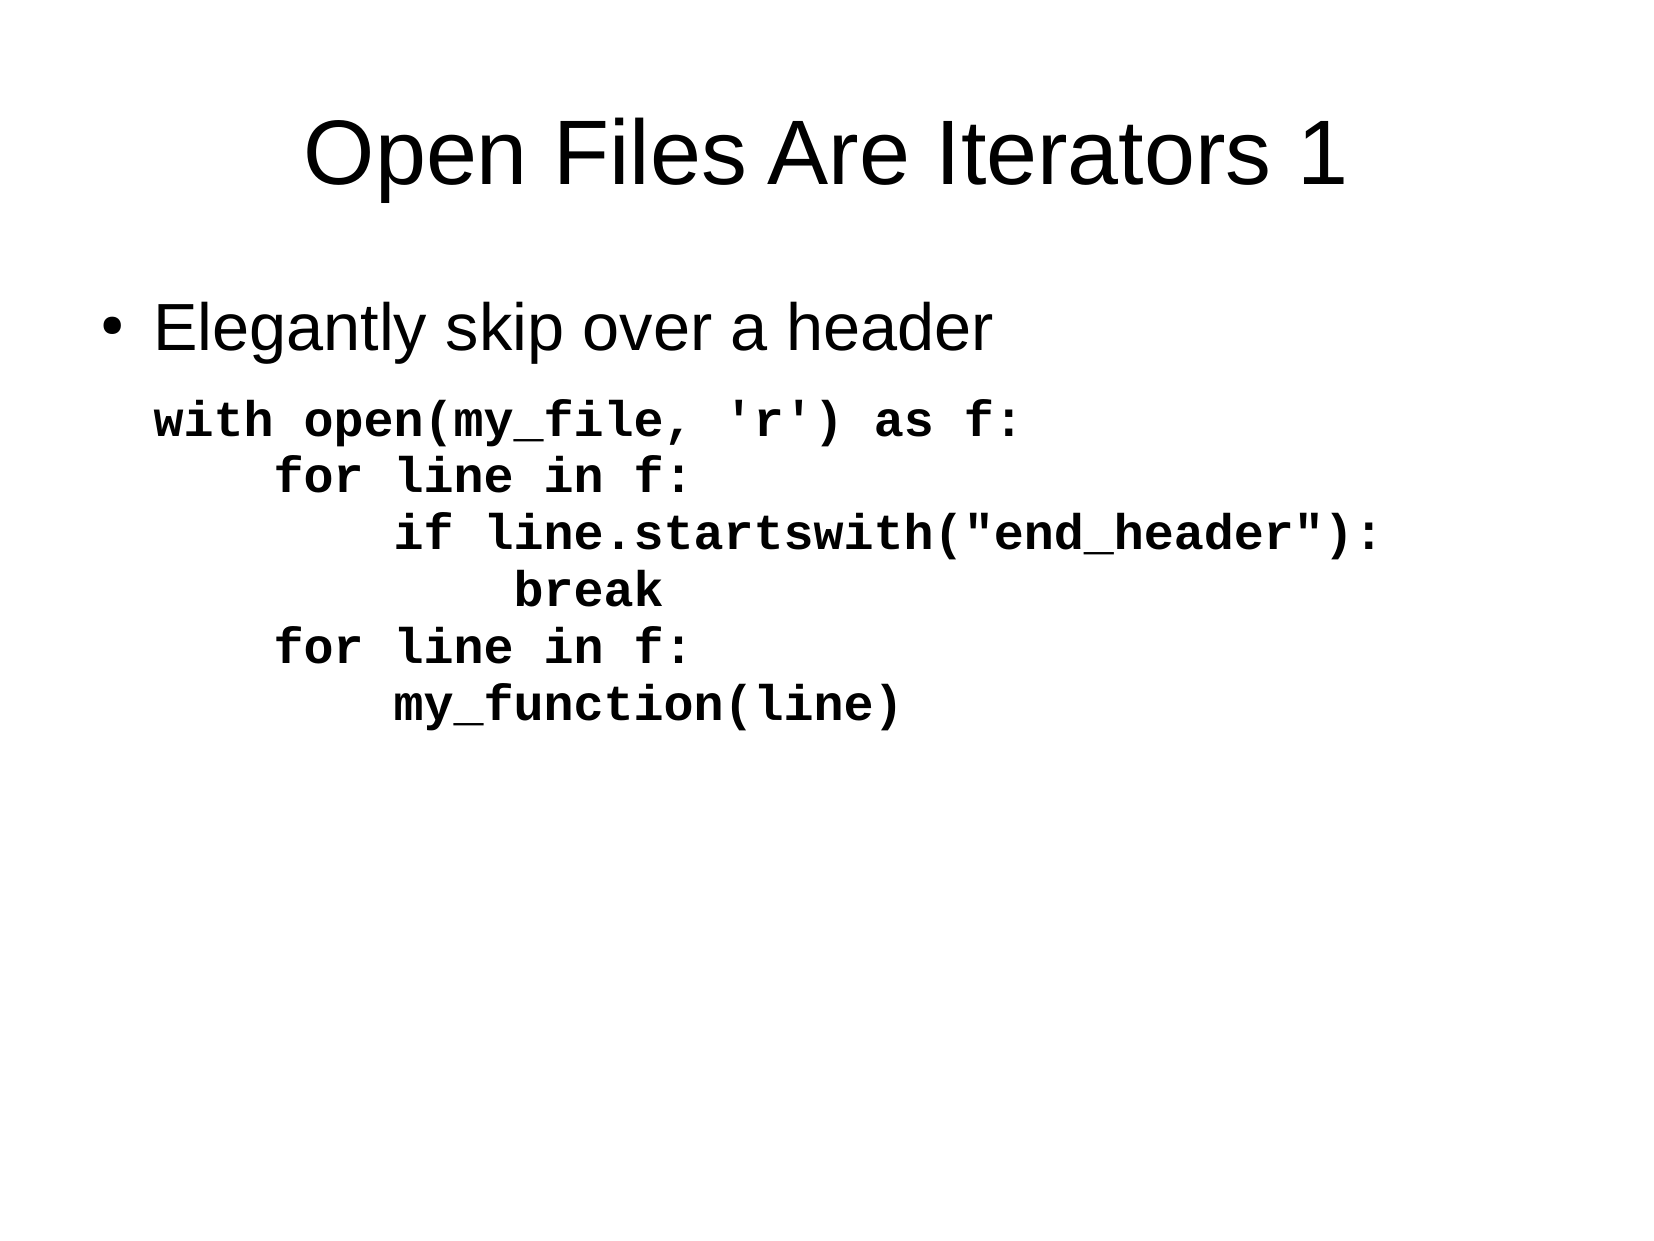

# Open Files Are Iterators 1
Elegantly skip over a header
with open(my_file, 'r') as f:
 for line in f:
 if line.startswith("end_header"):
 break
 for line in f:
 my_function(line)